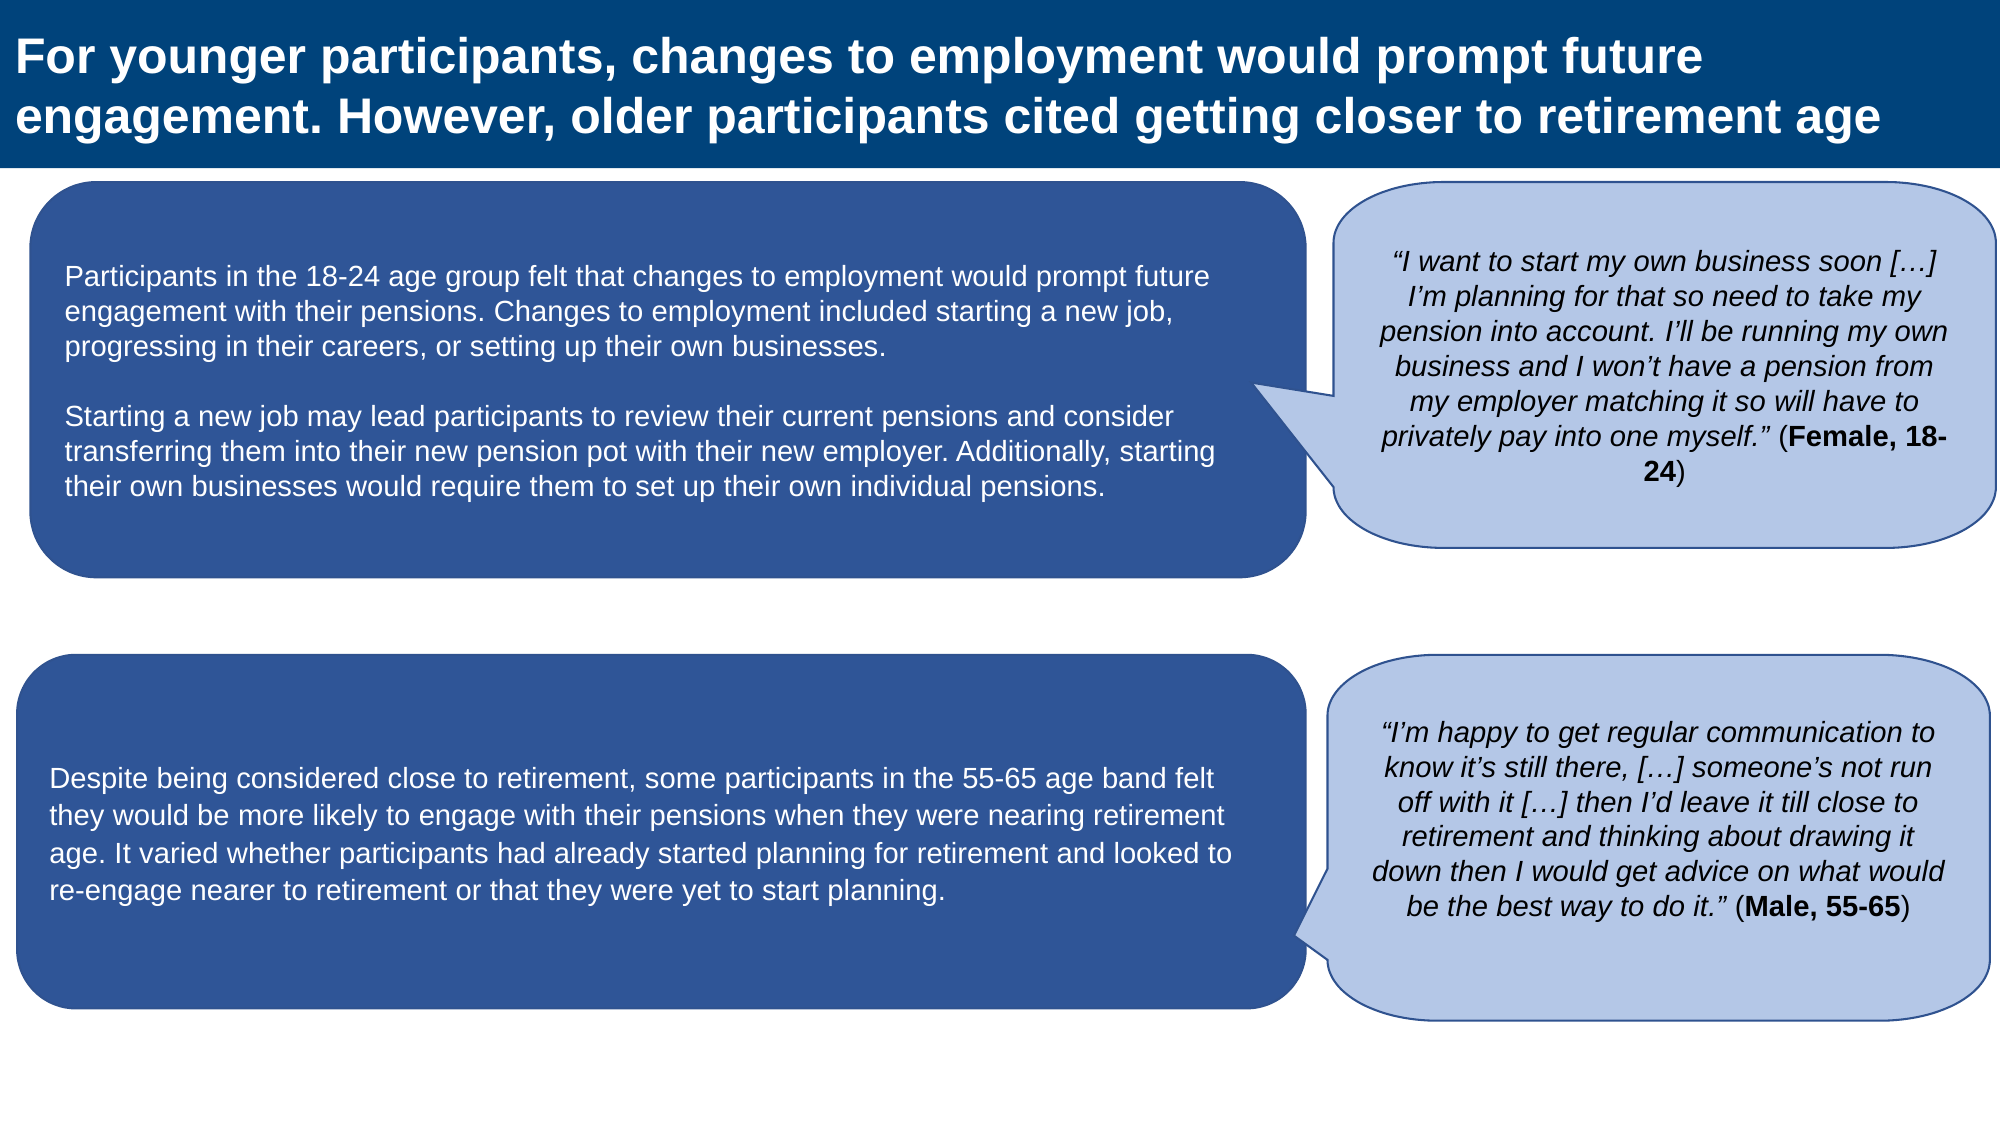

# For younger participants, changes to employment would prompt future engagement. However, older participants cited getting closer to retirement age
Participants in the 18-24 age group felt that changes to employment would prompt future engagement with their pensions. Changes to employment included starting a new job, progressing in their careers, or setting up their own businesses.
Starting a new job may lead participants to review their current pensions and consider transferring them into their new pension pot with their new employer. Additionally, starting their own businesses would require them to set up their own individual pensions.
“I want to start my own business soon […] I’m planning for that so need to take my pension into account. I’ll be running my own business and I won’t have a pension from my employer matching it so will have to privately pay into one myself.” (Female, 18-24)
Despite being considered close to retirement, some participants in the 55-65 age band felt they would be more likely to engage with their pensions when they were nearing retirement age. It varied whether participants had already started planning for retirement and looked to re-engage nearer to retirement or that they were yet to start planning.
“I’m happy to get regular communication to know it’s still there, […] someone’s not run off with it […] then I’d leave it till close to retirement and thinking about drawing it down then I would get advice on what would be the best way to do it.” (Male, 55-65)